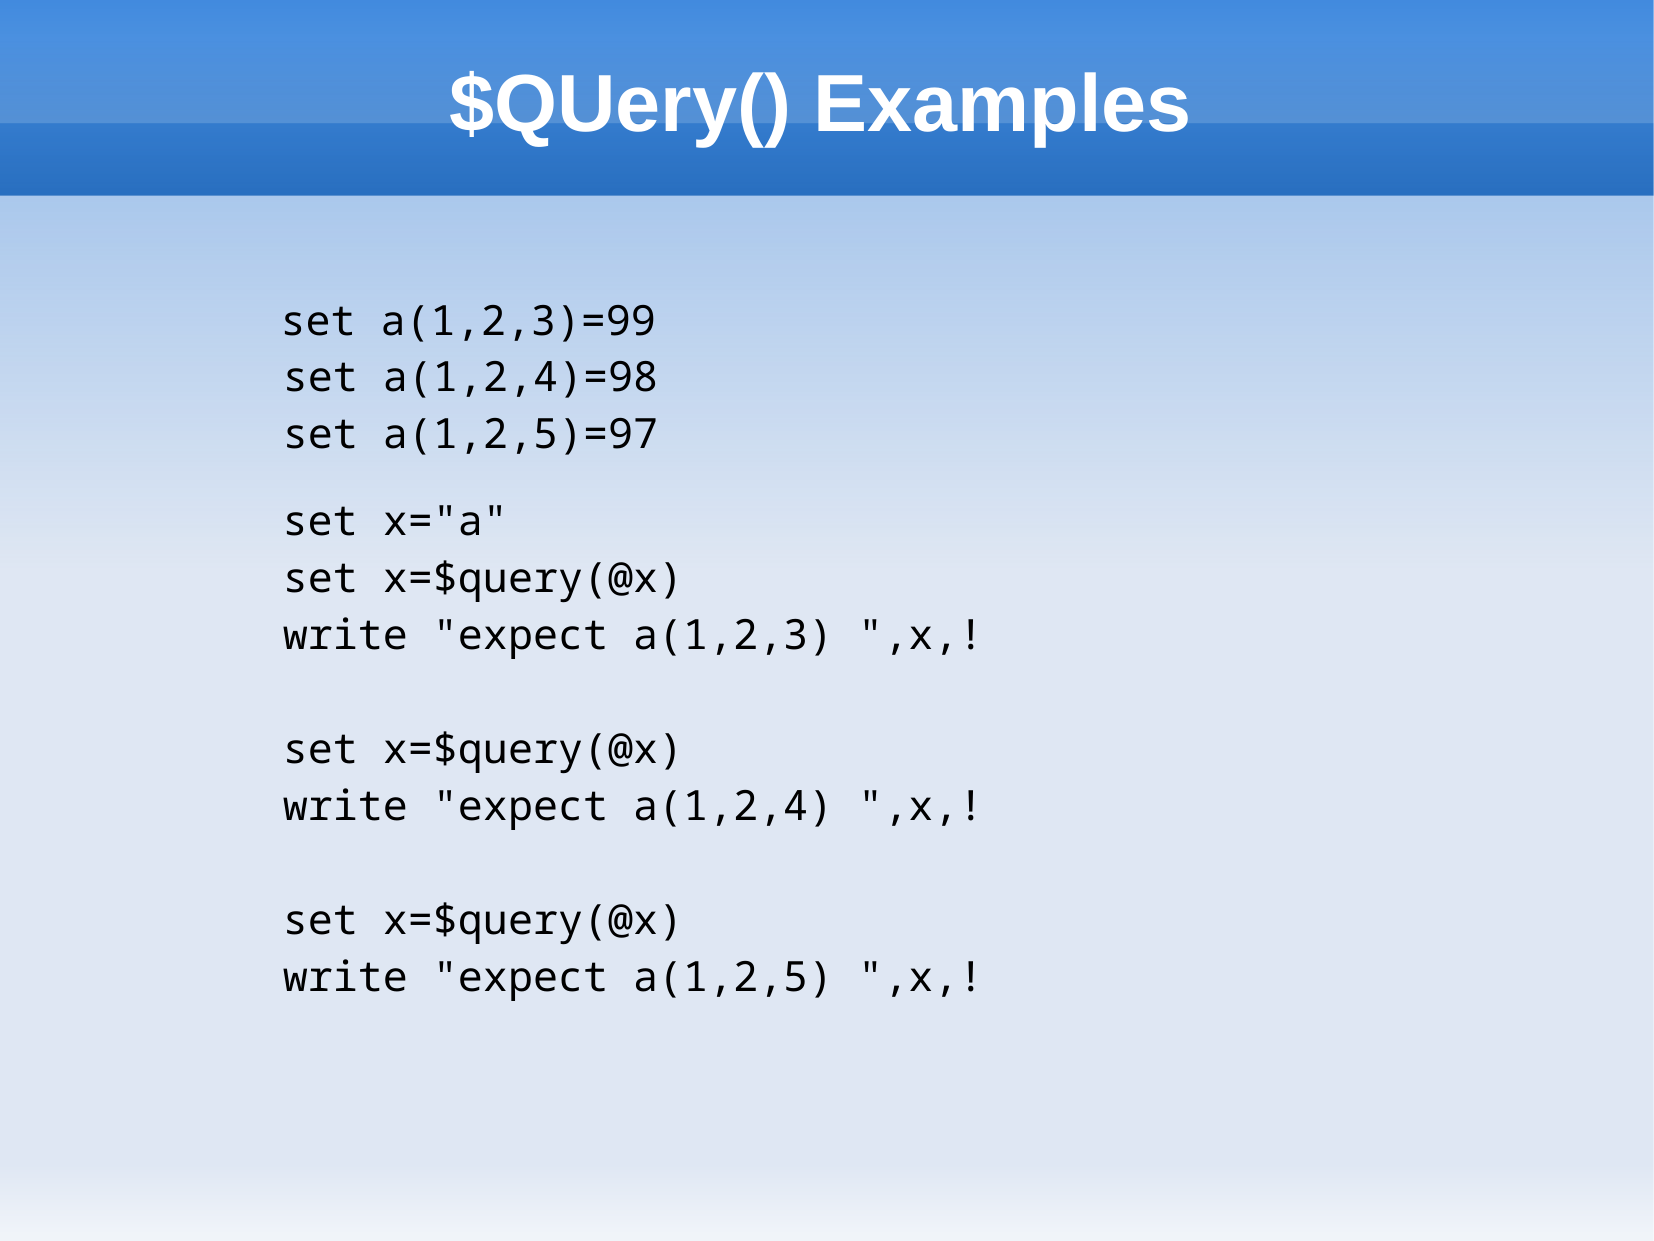

# $QUery() Examples
 set a(1,2,3)=99
 set a(1,2,4)=98
 set a(1,2,5)=97
 set x="a"
 set x=$query(@x)
 write "expect a(1,2,3) ",x,!
 set x=$query(@x)
 write "expect a(1,2,4) ",x,!
 set x=$query(@x)
 write "expect a(1,2,5) ",x,!